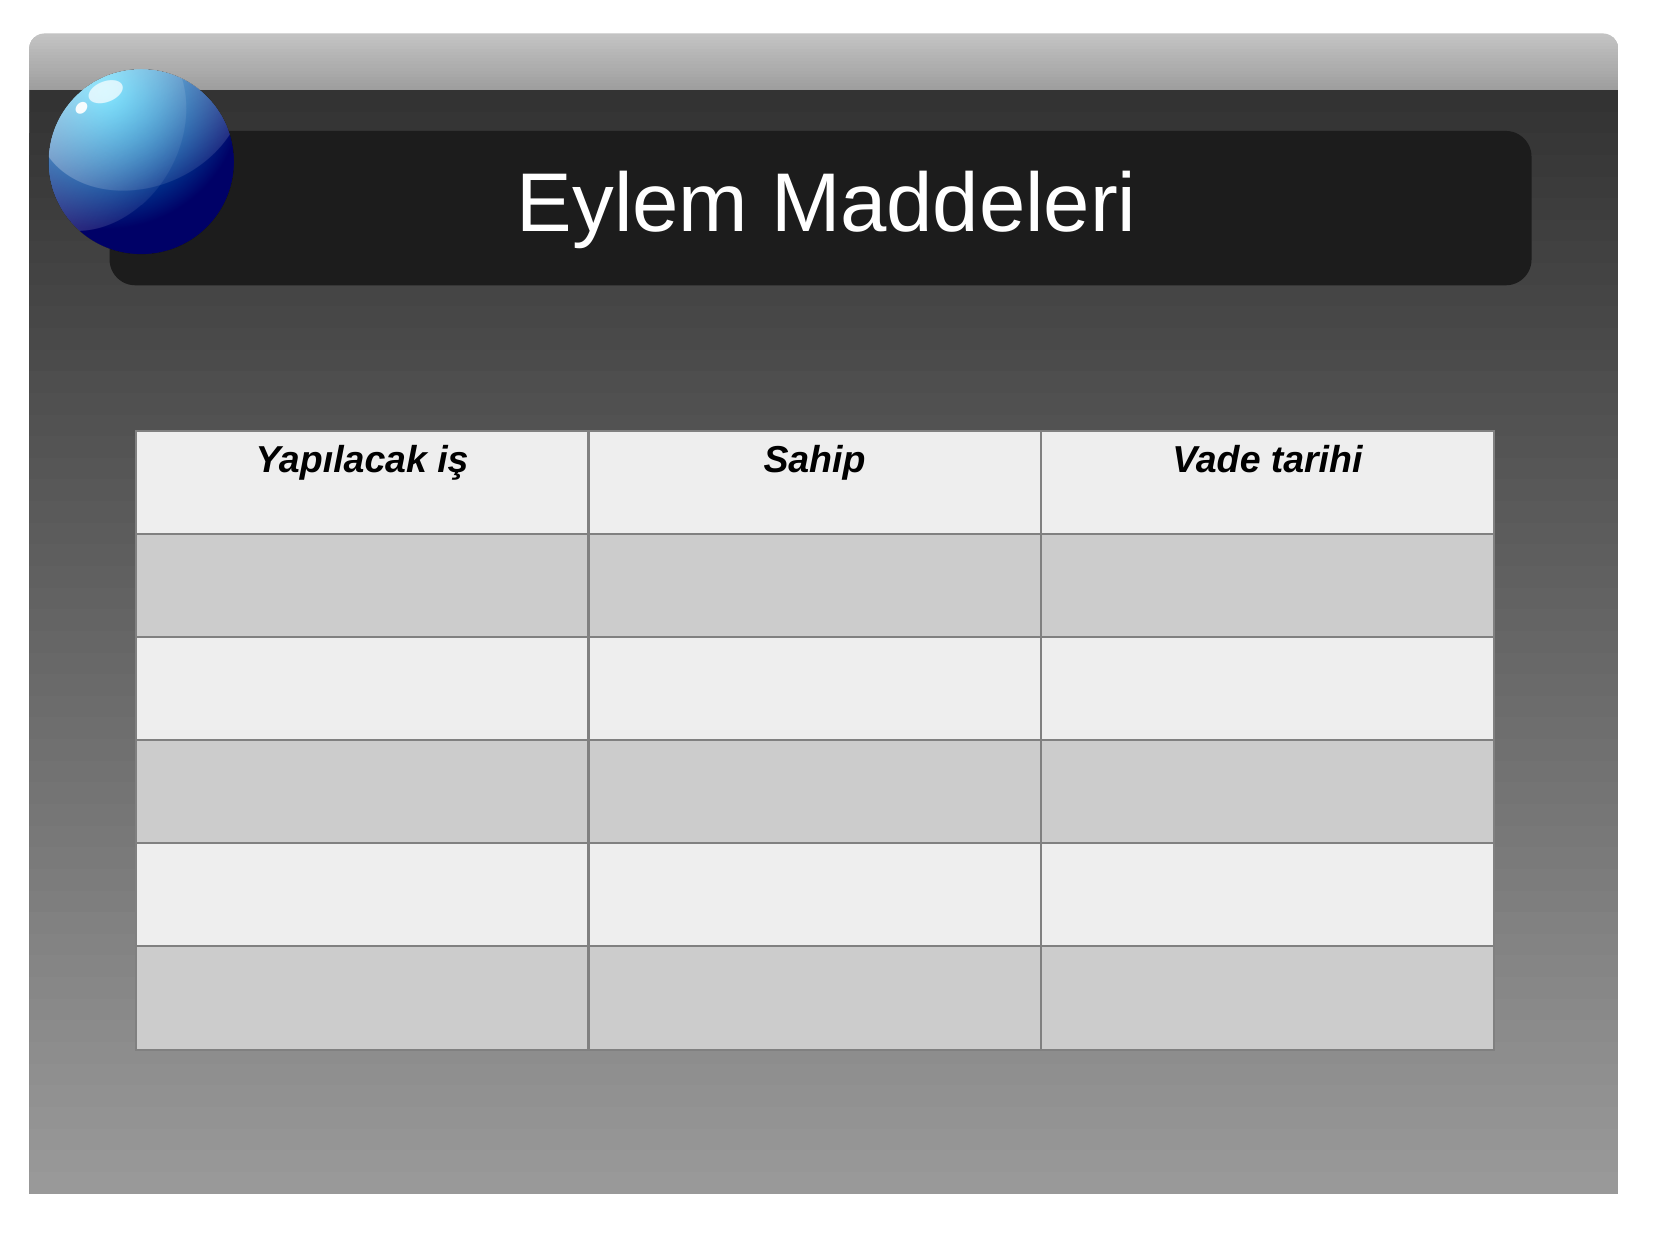

# Eylem Maddeleri
| Yapılacak iş | Sahip | Vade tarihi |
| --- | --- | --- |
| | | |
| | | |
| | | |
| | | |
| | | |